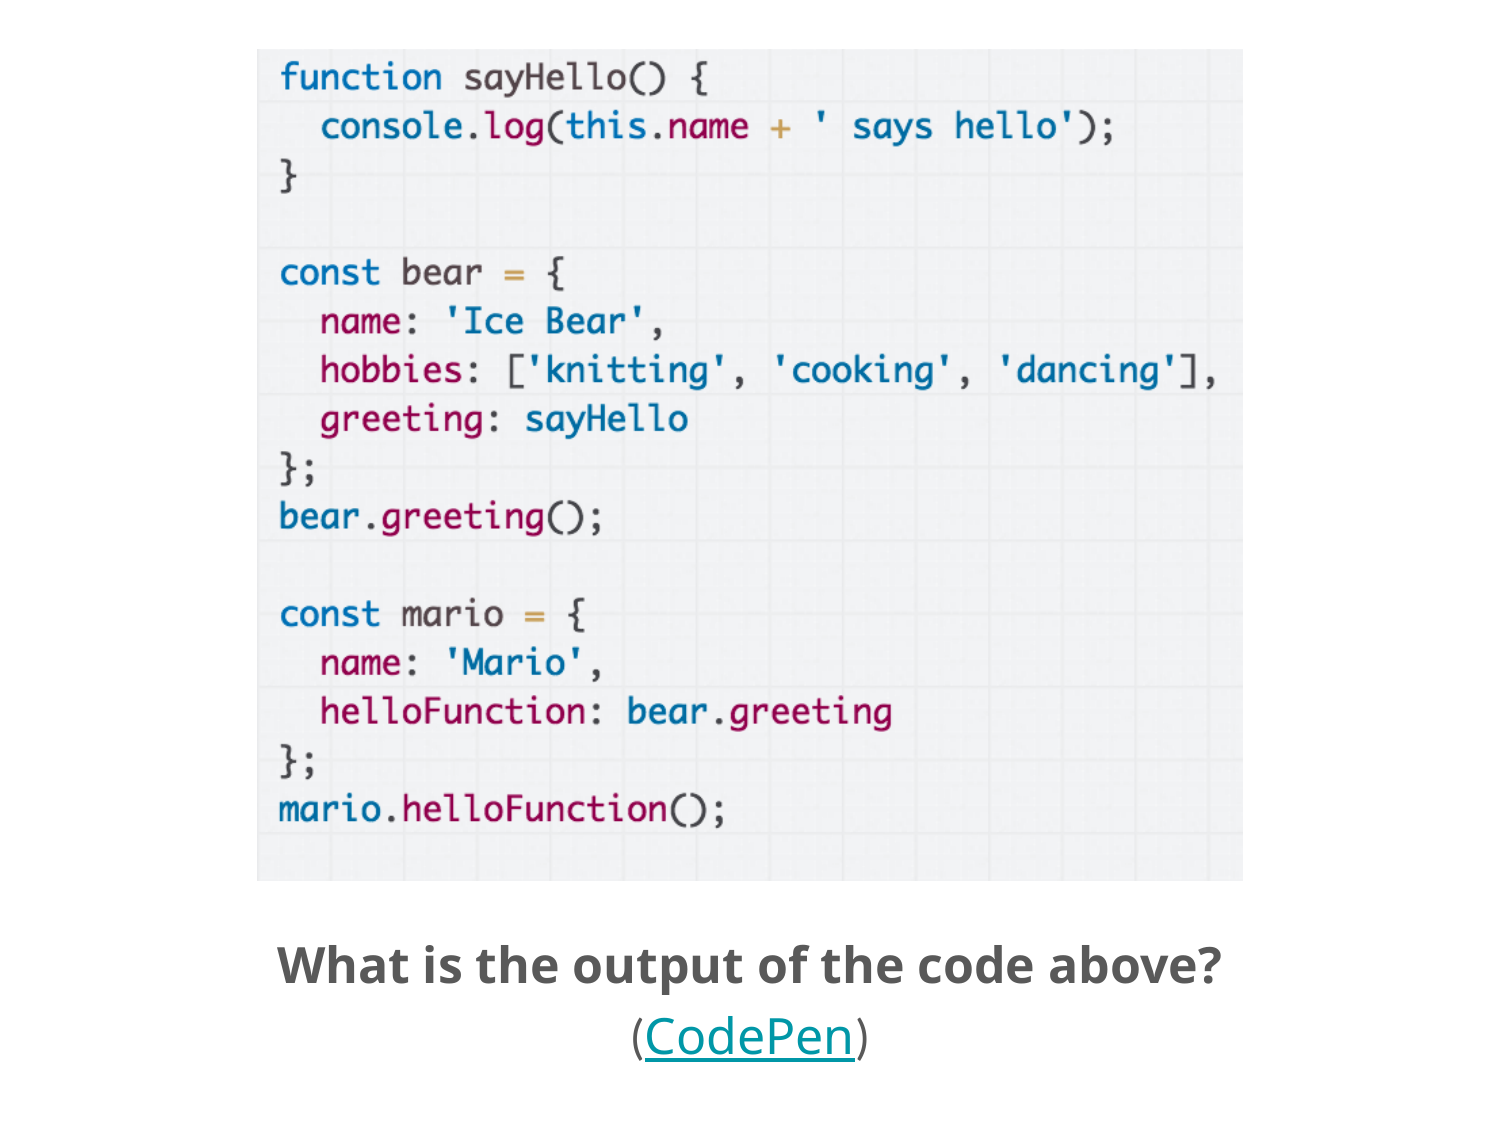

# What is the output of the code above?
(CodePen)